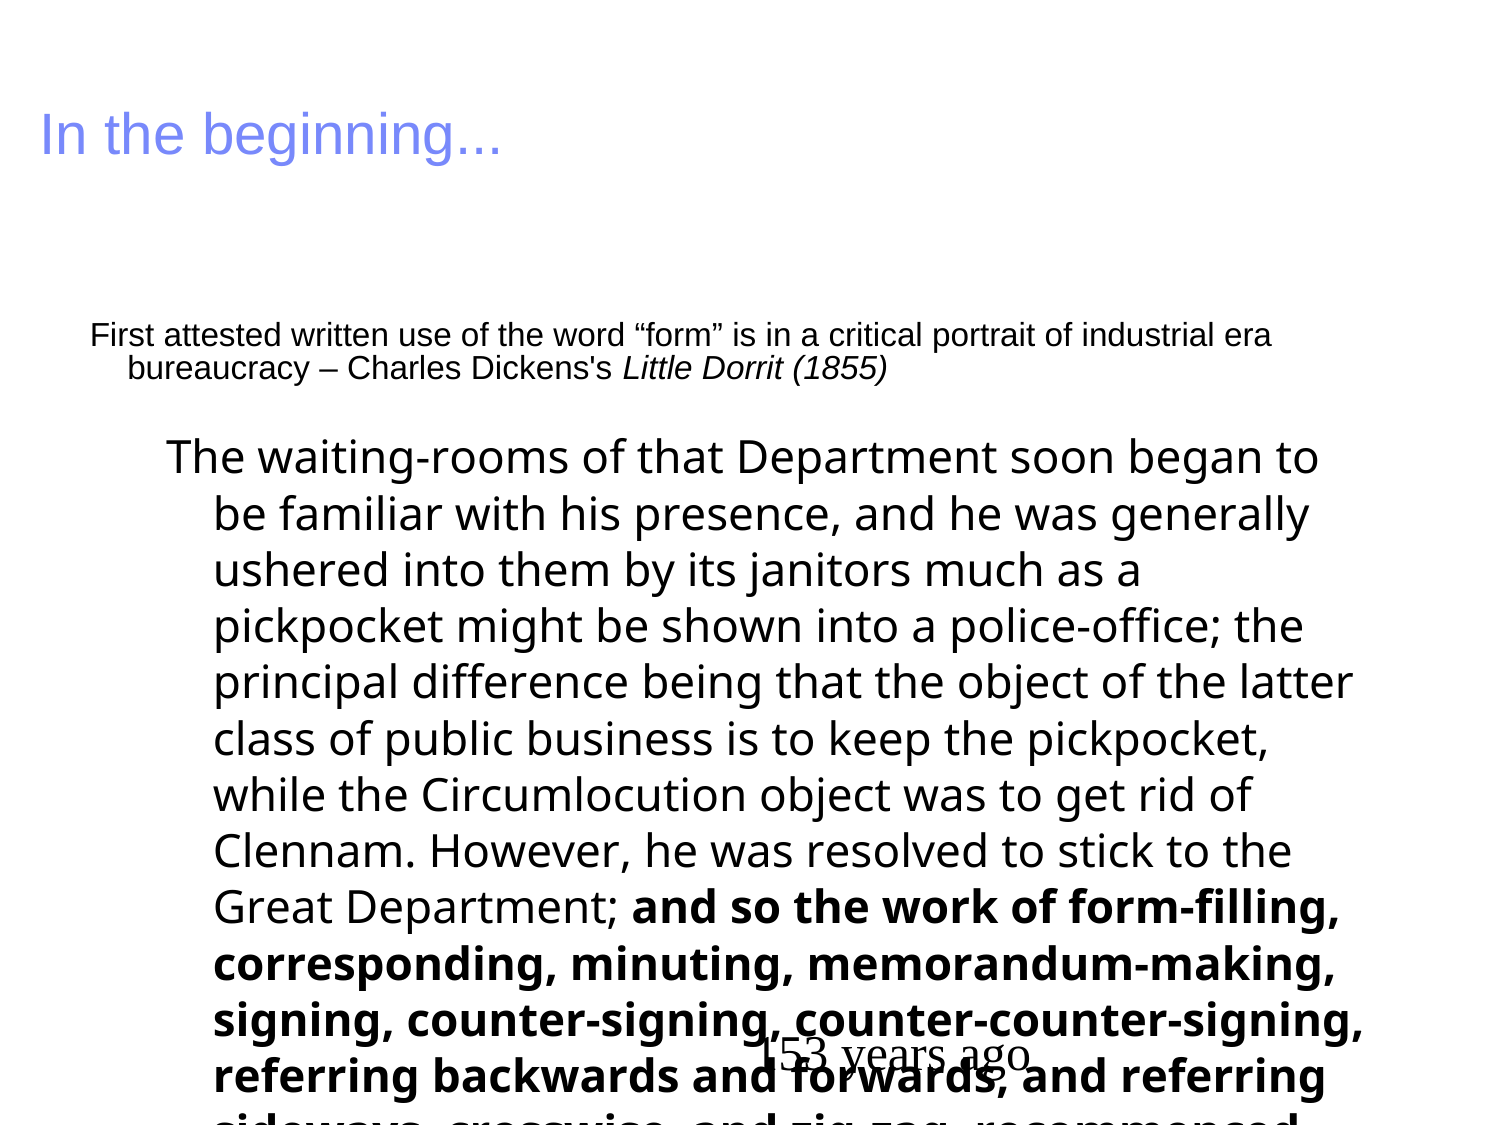

# In the beginning...
First attested written use of the word “form” is in a critical portrait of industrial era bureaucracy – Charles Dickens's Little Dorrit (1855)
The waiting-rooms of that Department soon began to be familiar with his presence, and he was generally ushered into them by its janitors much as a pickpocket might be shown into a police-office; the principal difference being that the object of the latter class of public business is to keep the pickpocket, while the Circumlocution object was to get rid of Clennam. However, he was resolved to stick to the Great Department; and so the work of form-filling, corresponding, minuting, memorandum-making, signing, counter-signing, counter-counter-signing, referring backwards and forwards, and referring sideways, crosswise, and zig-zag, recommenced.
153 years ago